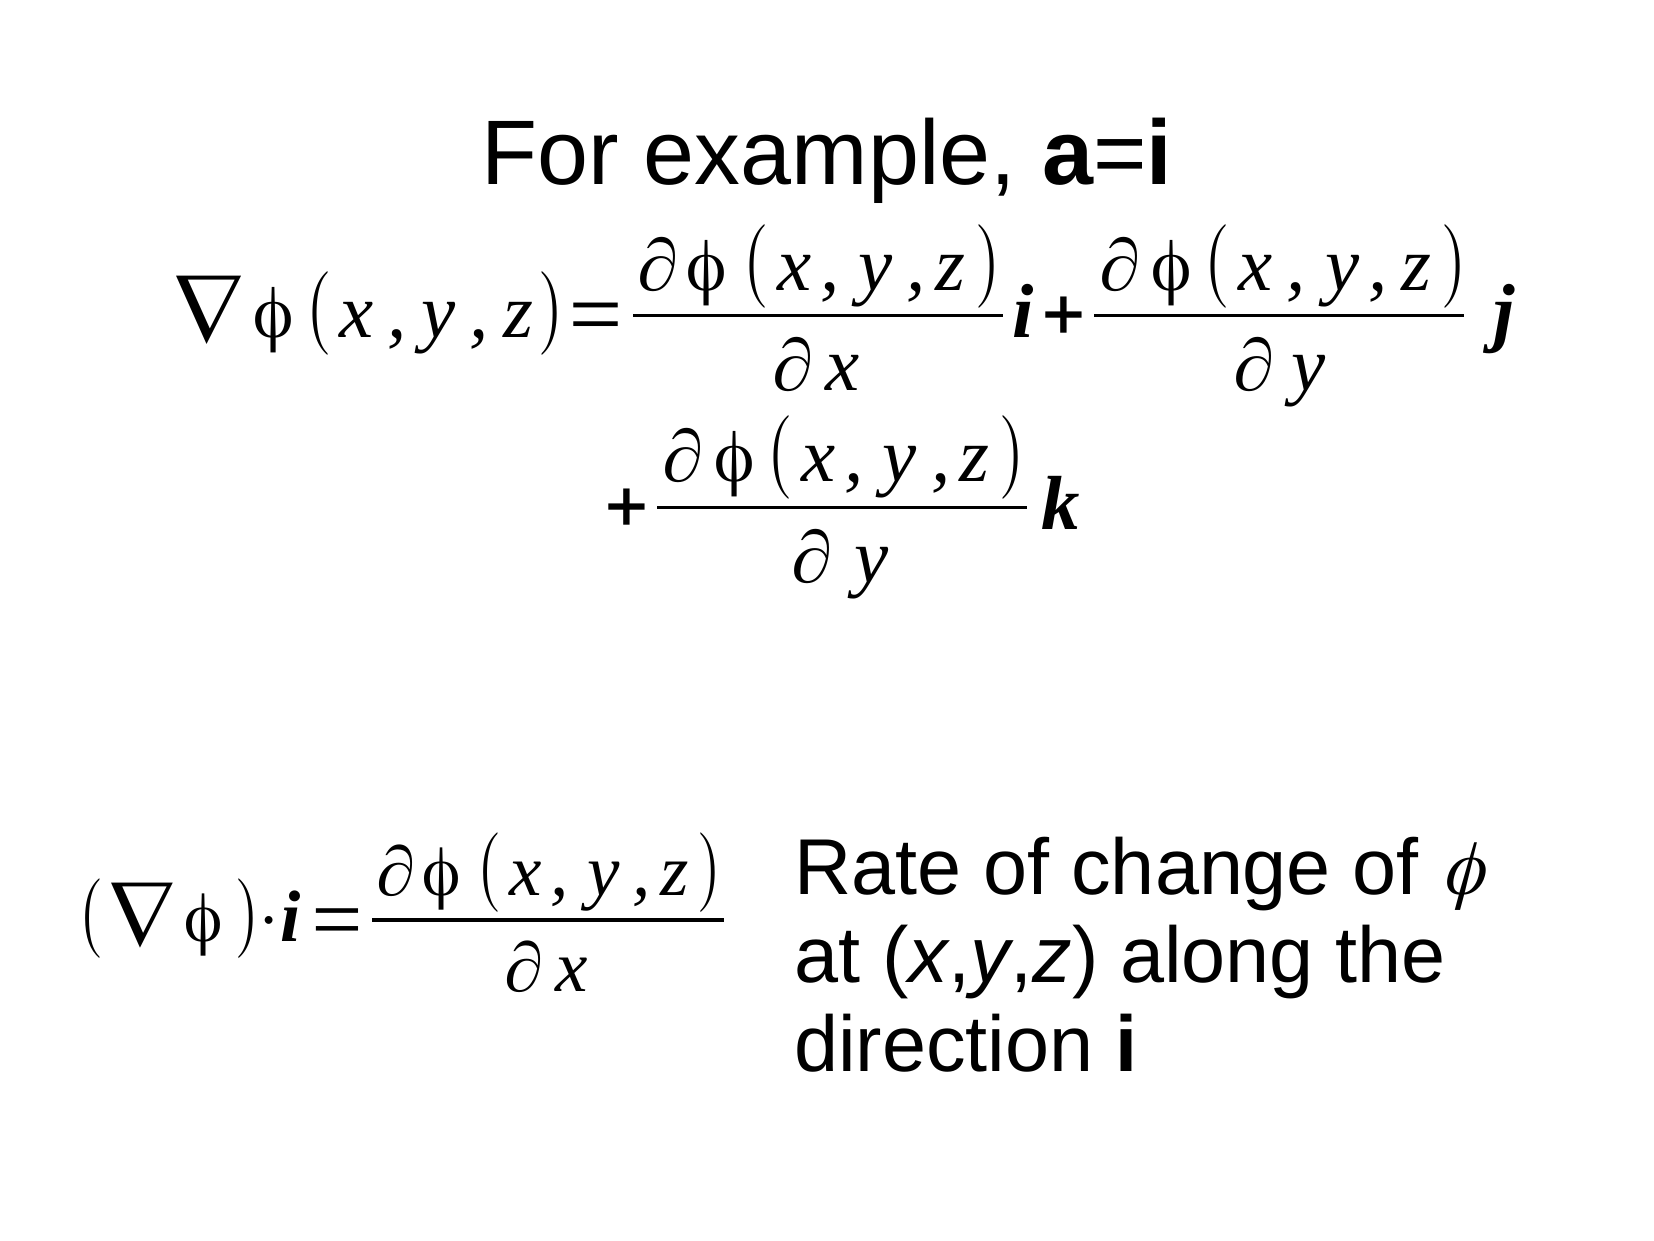

# For example, a=i
Rate of change of f at (x,y,z) along the direction i